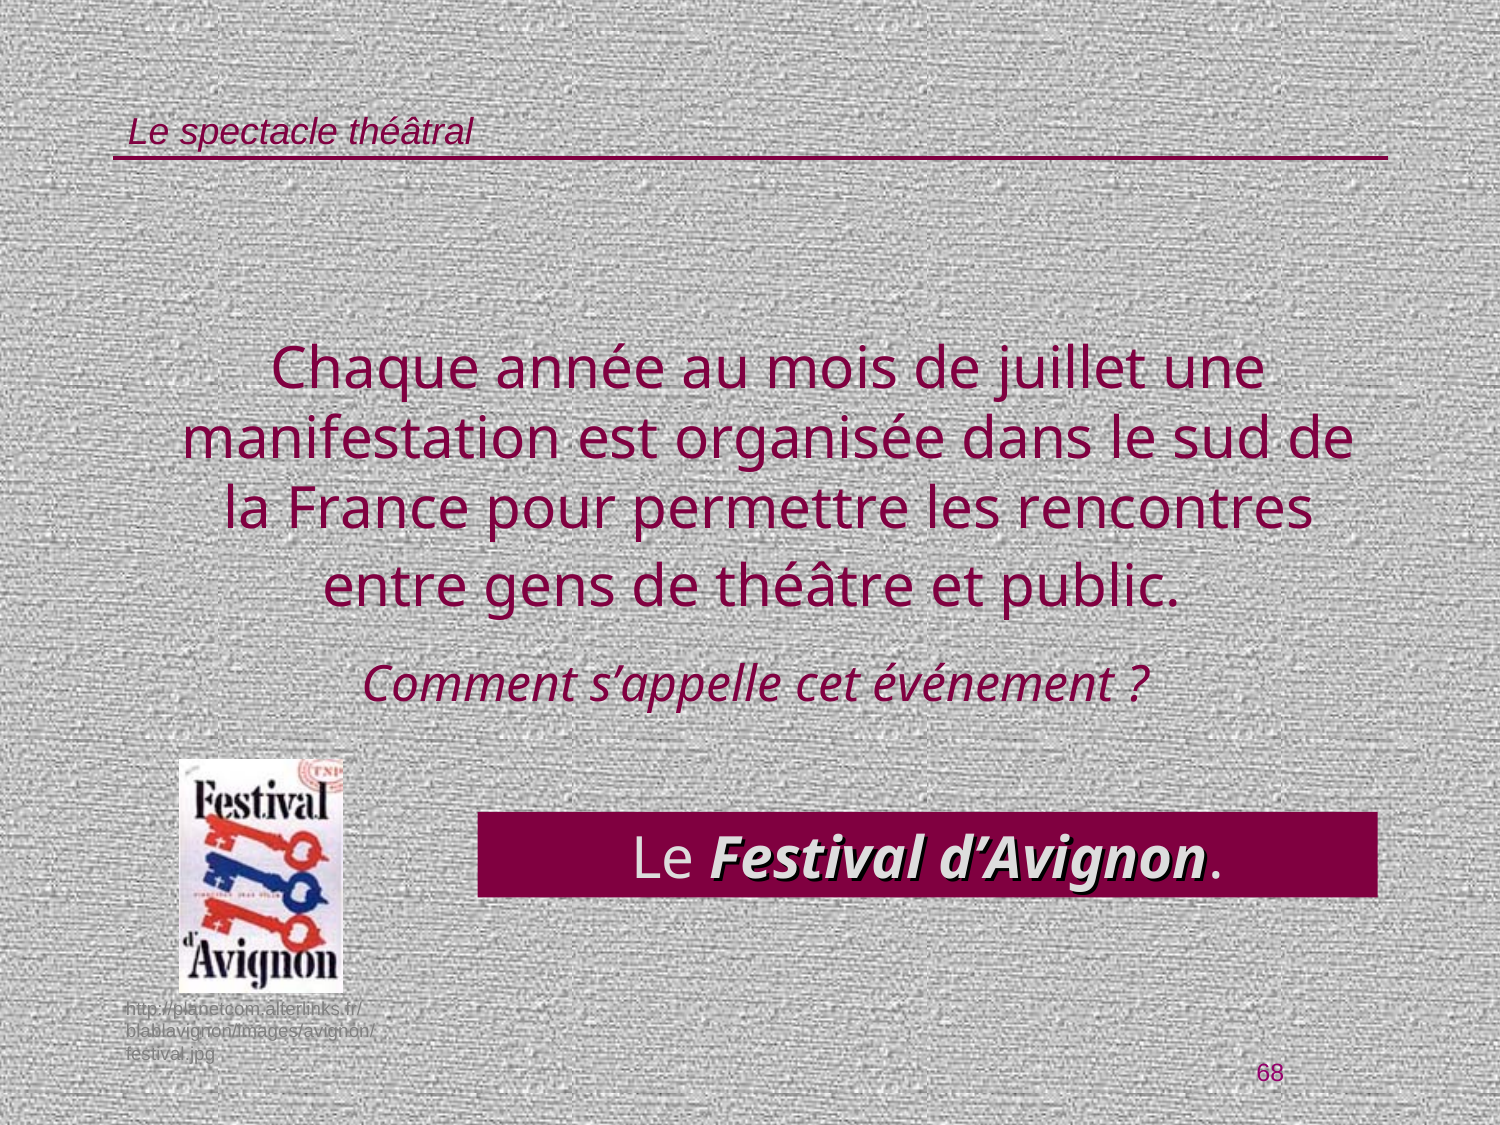

Chaque année au mois de juillet une manifestation est organisée dans le sud de la France pour permettre les rencontres entre gens de théâtre et public.
Comment s’appelle cet événement ?
http://planetcom.alterlinks.fr/blablavignon/images/avignon/festival.jpg
Le Festival d’Avignon.
68